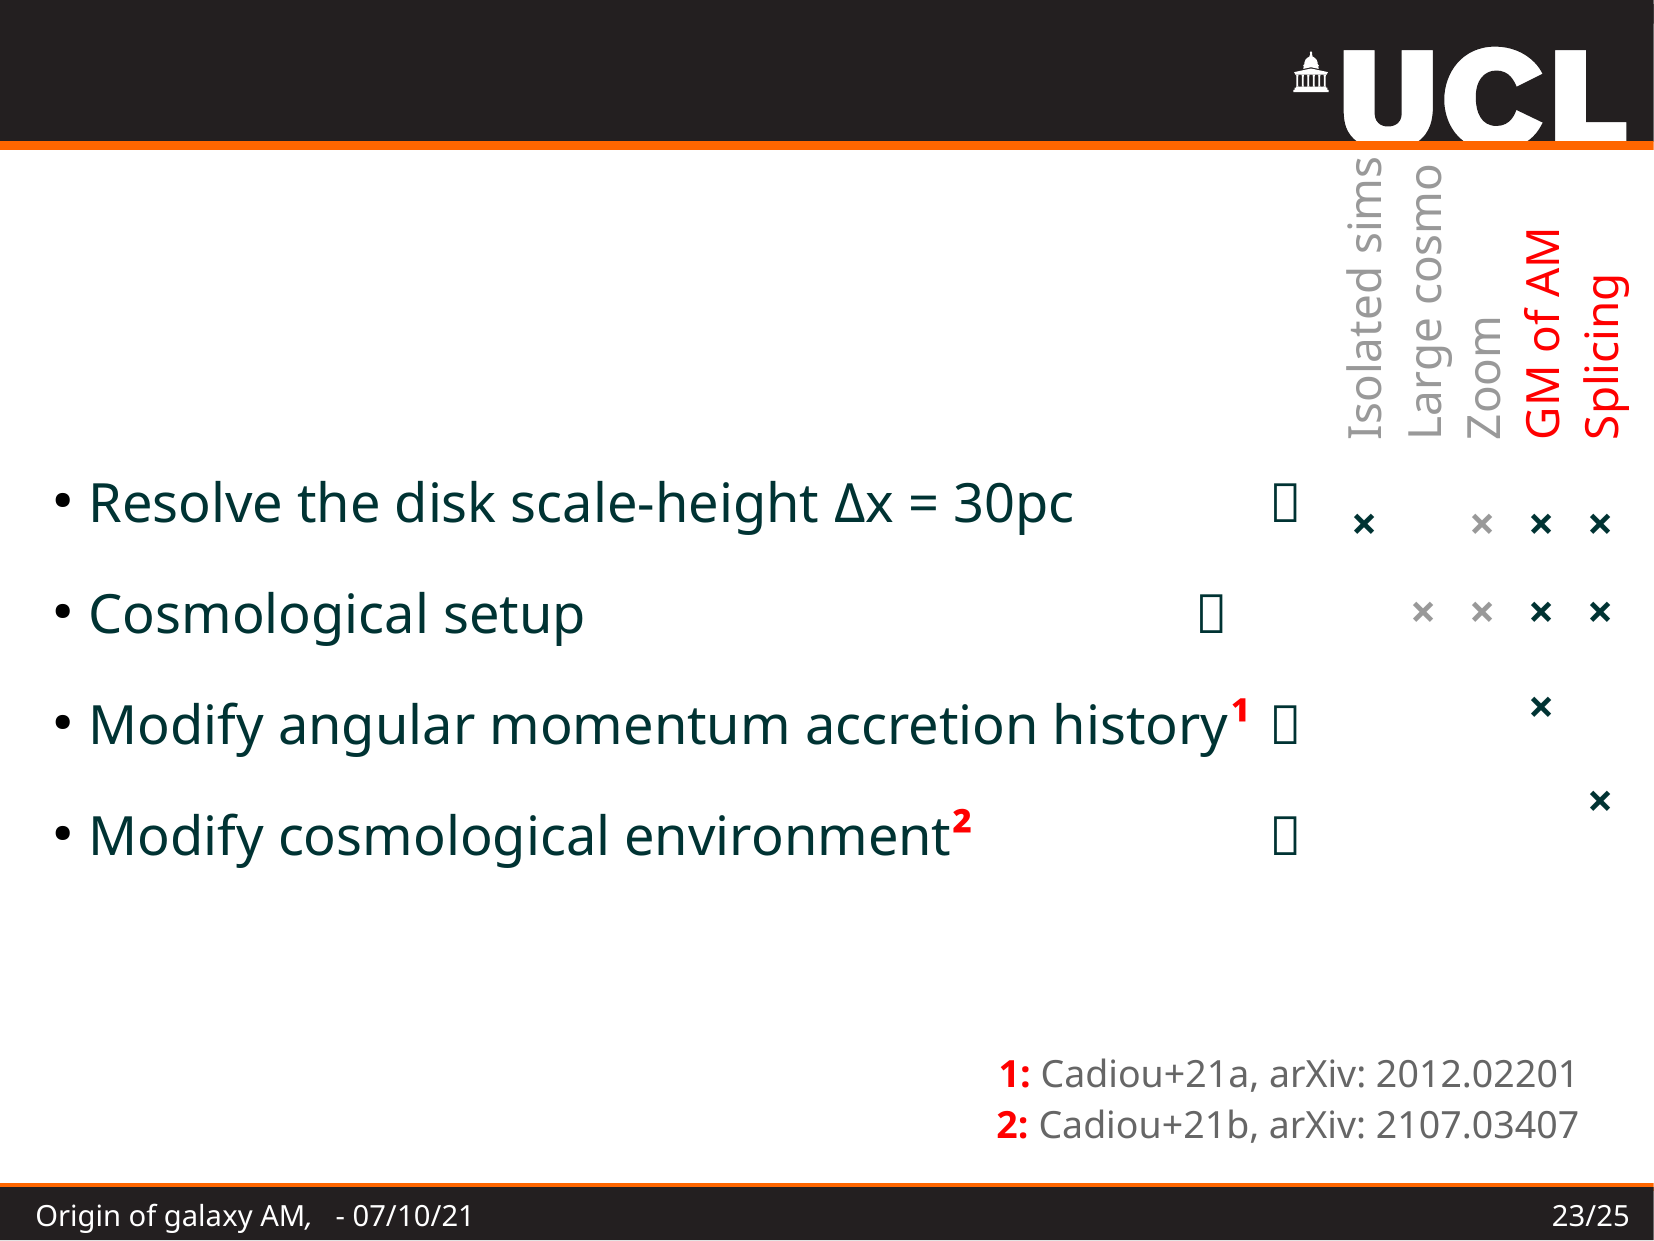

#
Isolated sims
Large cosmo
Zoom
GM of AM
Splicing
Resolve the disk scale-height Δx = 30pc			✅
Cosmological setup									✅
Modify angular momentum accretion history¹	✅
Modify cosmological environment²					✅
×
×
×
×
×
×
×
×
×
×
1: Cadiou+21a, arXiv: 2012.02201
2: Cadiou+21b, arXiv: 2107.03407
03 September 2021
23